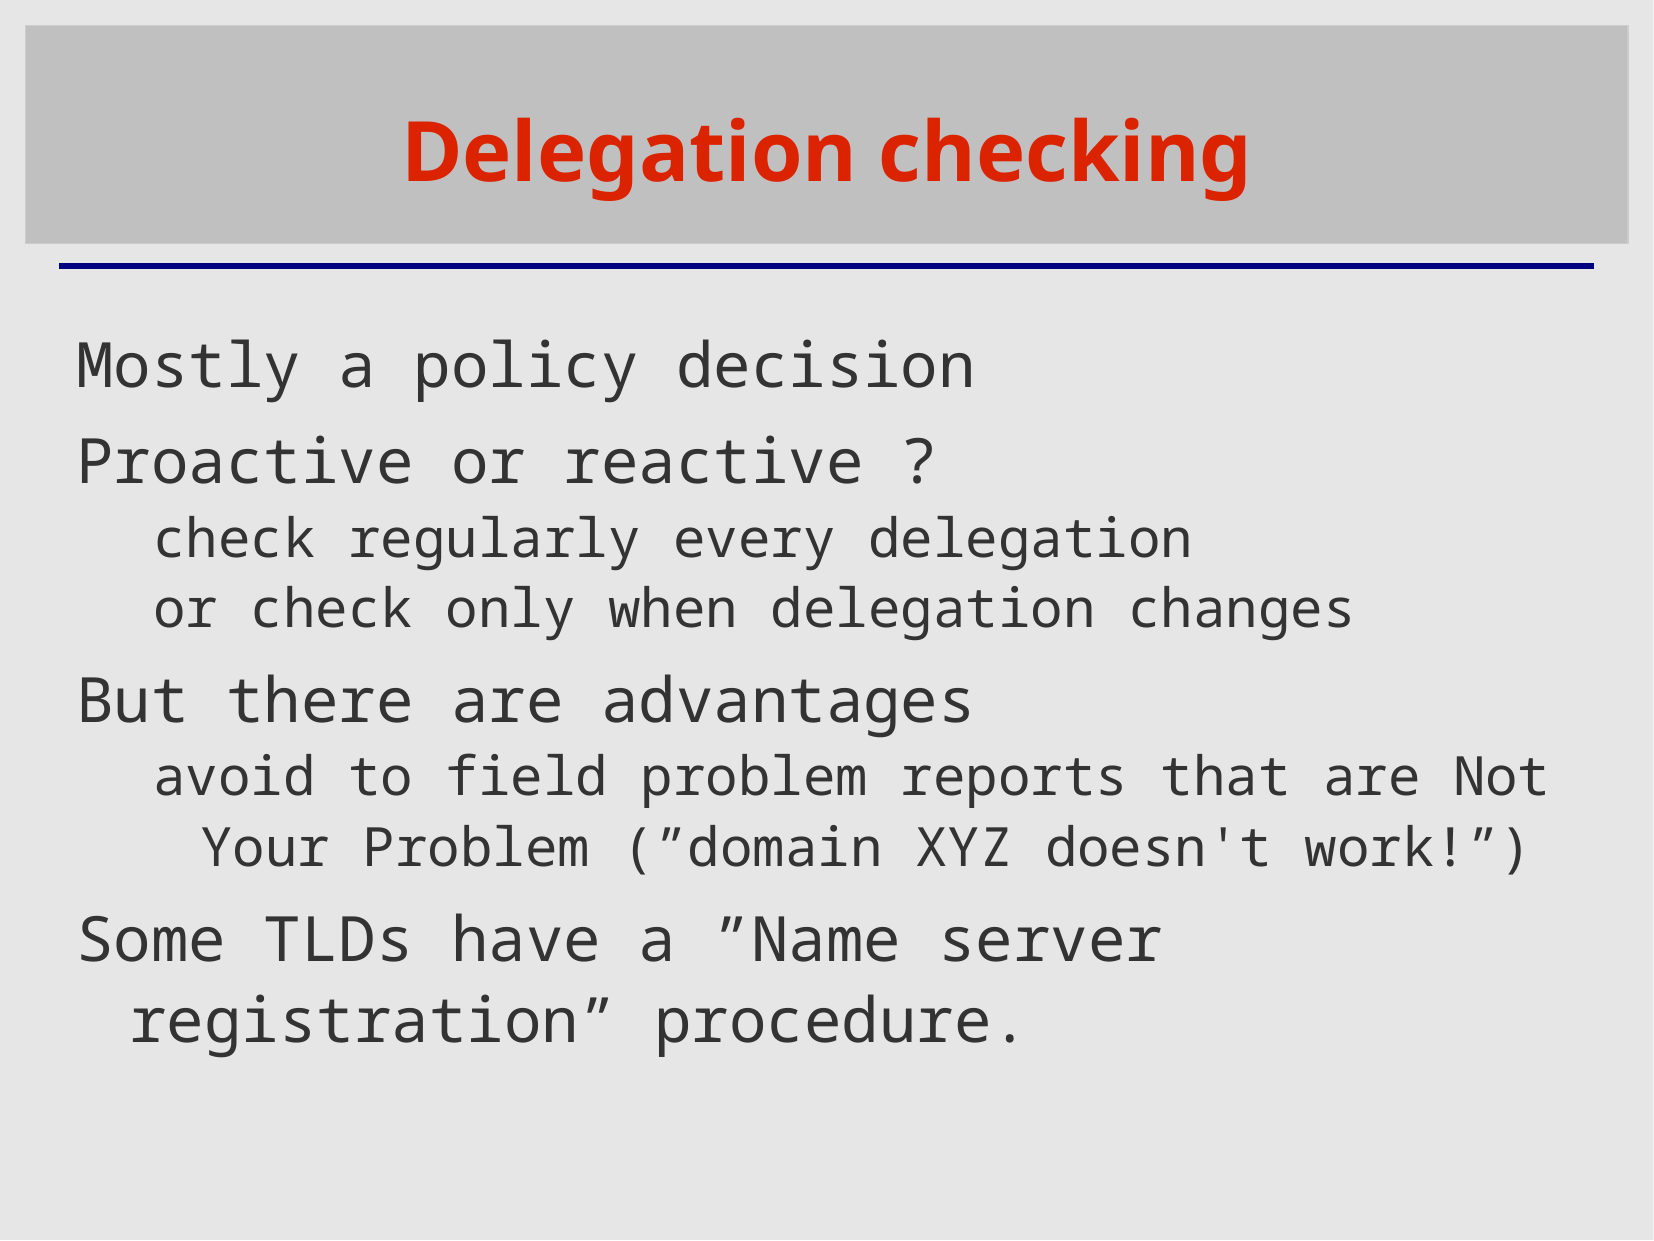

# Delegation checking
Mostly a policy decision
Proactive or reactive ?
check regularly every delegation
or check only when delegation changes
But there are advantages
avoid to field problem reports that are Not Your Problem (”domain XYZ doesn't work!”)
Some TLDs have a ”Name server registration” procedure.